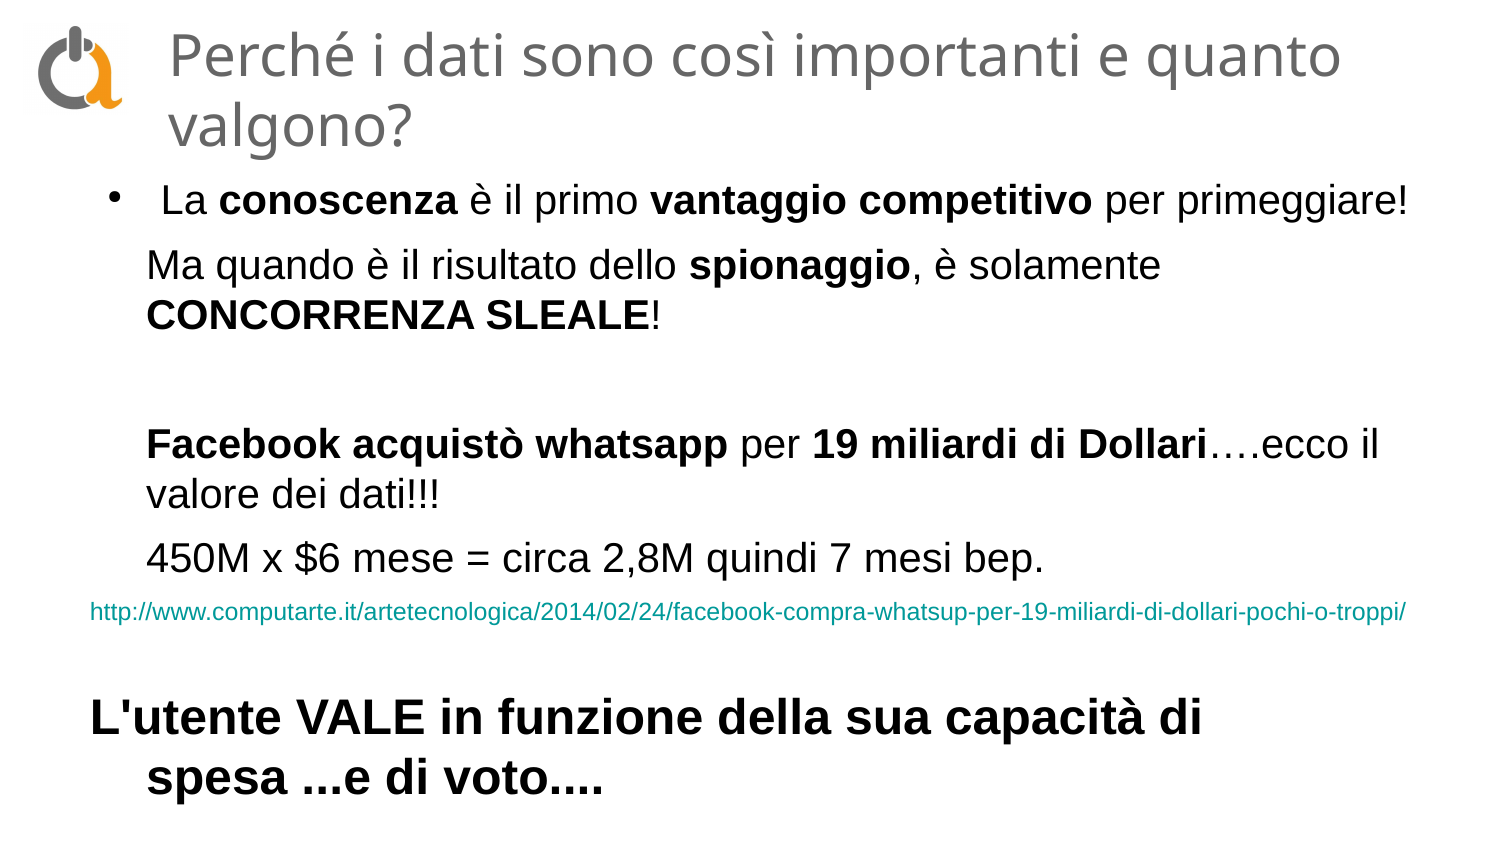

# Perché i dati sono così importanti e quanto valgono?
La conoscenza è il primo vantaggio competitivo per primeggiare!
	Ma quando è il risultato dello spionaggio, è solamente CONCORRENZA SLEALE!
	Facebook acquistò whatsapp per 19 miliardi di Dollari….ecco il valore dei dati!!!
	450M x $6 mese = circa 2,8M quindi 7 mesi bep.
http://www.computarte.it/artetecnologica/2014/02/24/facebook-compra-whatsup-per-19-miliardi-di-dollari-pochi-o-troppi/
L'utente VALE in funzione della sua capacità di spesa ...e di voto....